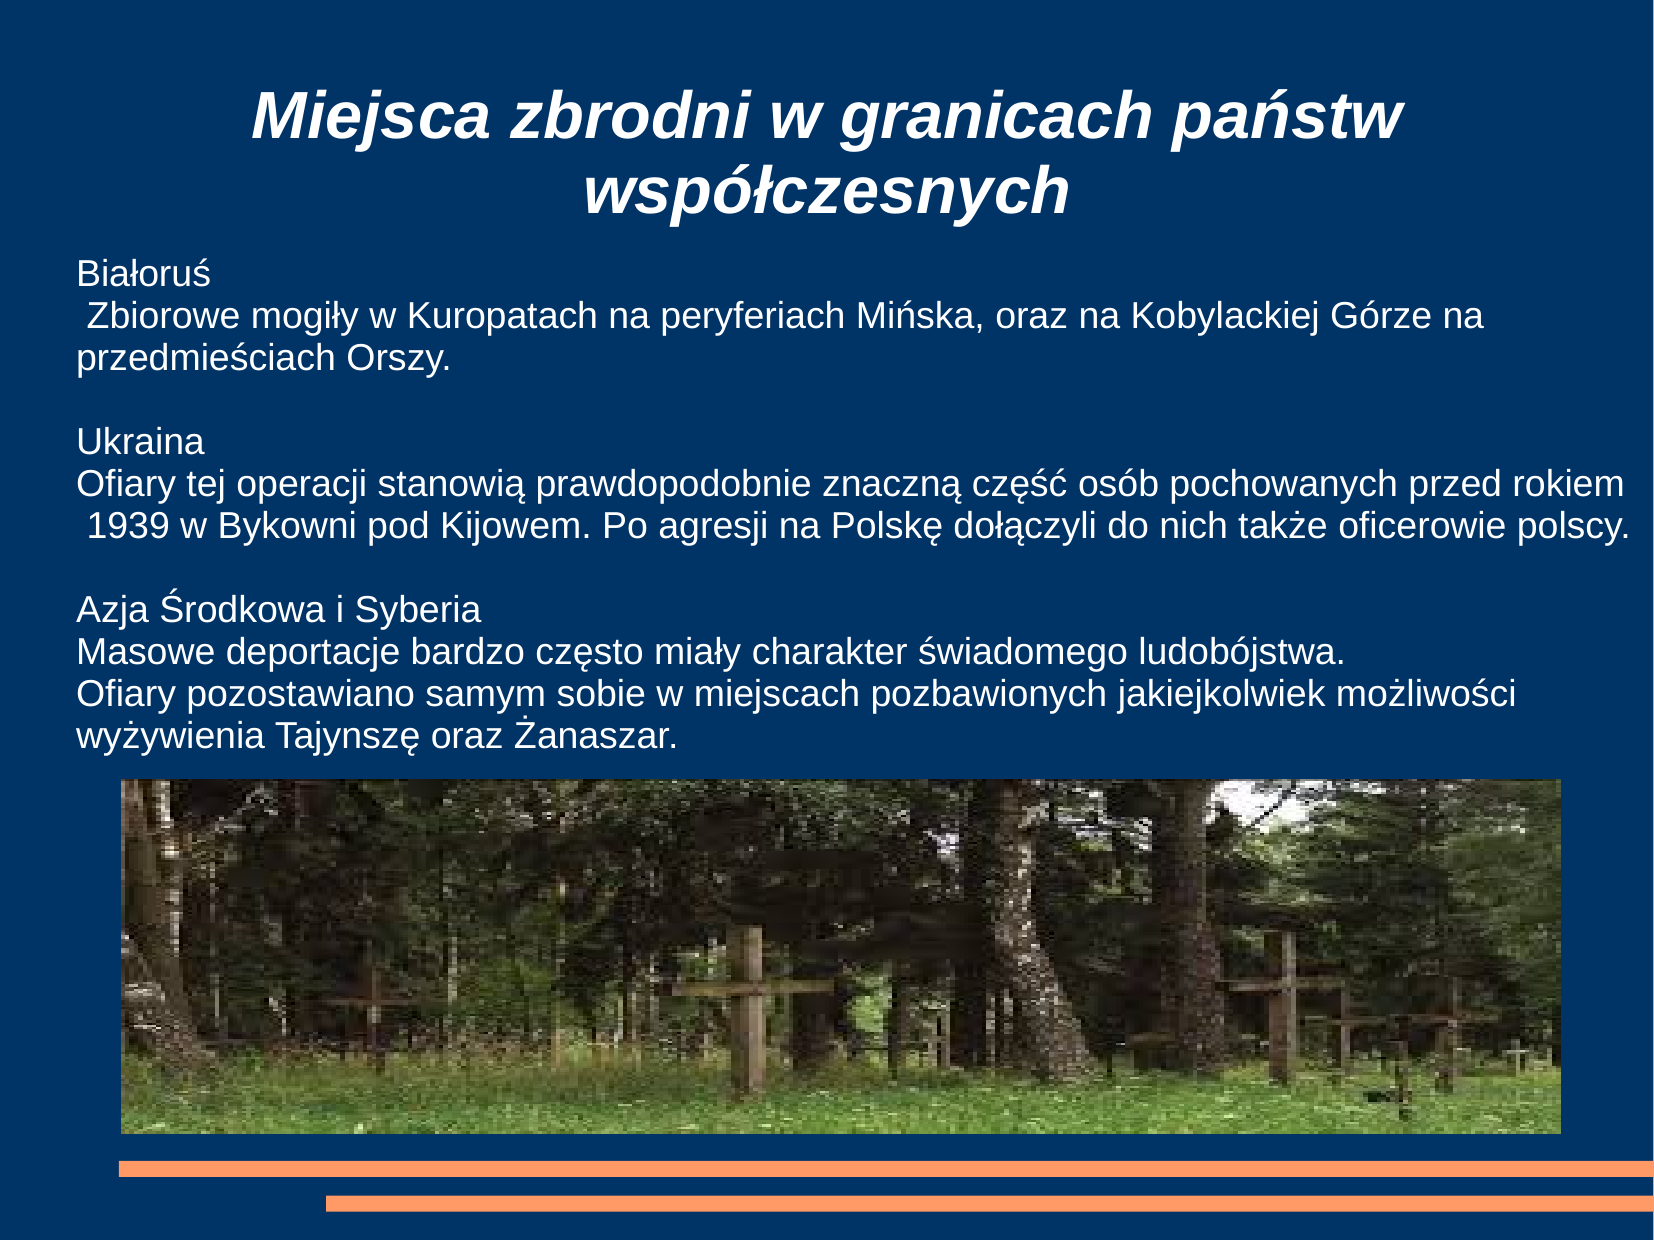

# Miejsca zbrodni w granicach państw współczesnych
Białoruś
 Zbiorowe mogiły w Kuropatach na peryferiach Mińska, oraz na Kobylackiej Górze na przedmieściach Orszy.
Ukraina
Ofiary tej operacji stanowią prawdopodobnie znaczną część osób pochowanych przed rokiem
 1939 w Bykowni pod Kijowem. Po agresji na Polskę dołączyli do nich także oficerowie polscy.
Azja Środkowa i Syberia
Masowe deportacje bardzo często miały charakter świadomego ludobójstwa.
Ofiary pozostawiano samym sobie w miejscach pozbawionych jakiejkolwiek możliwości
wyżywienia Tajynszę oraz Żanaszar.